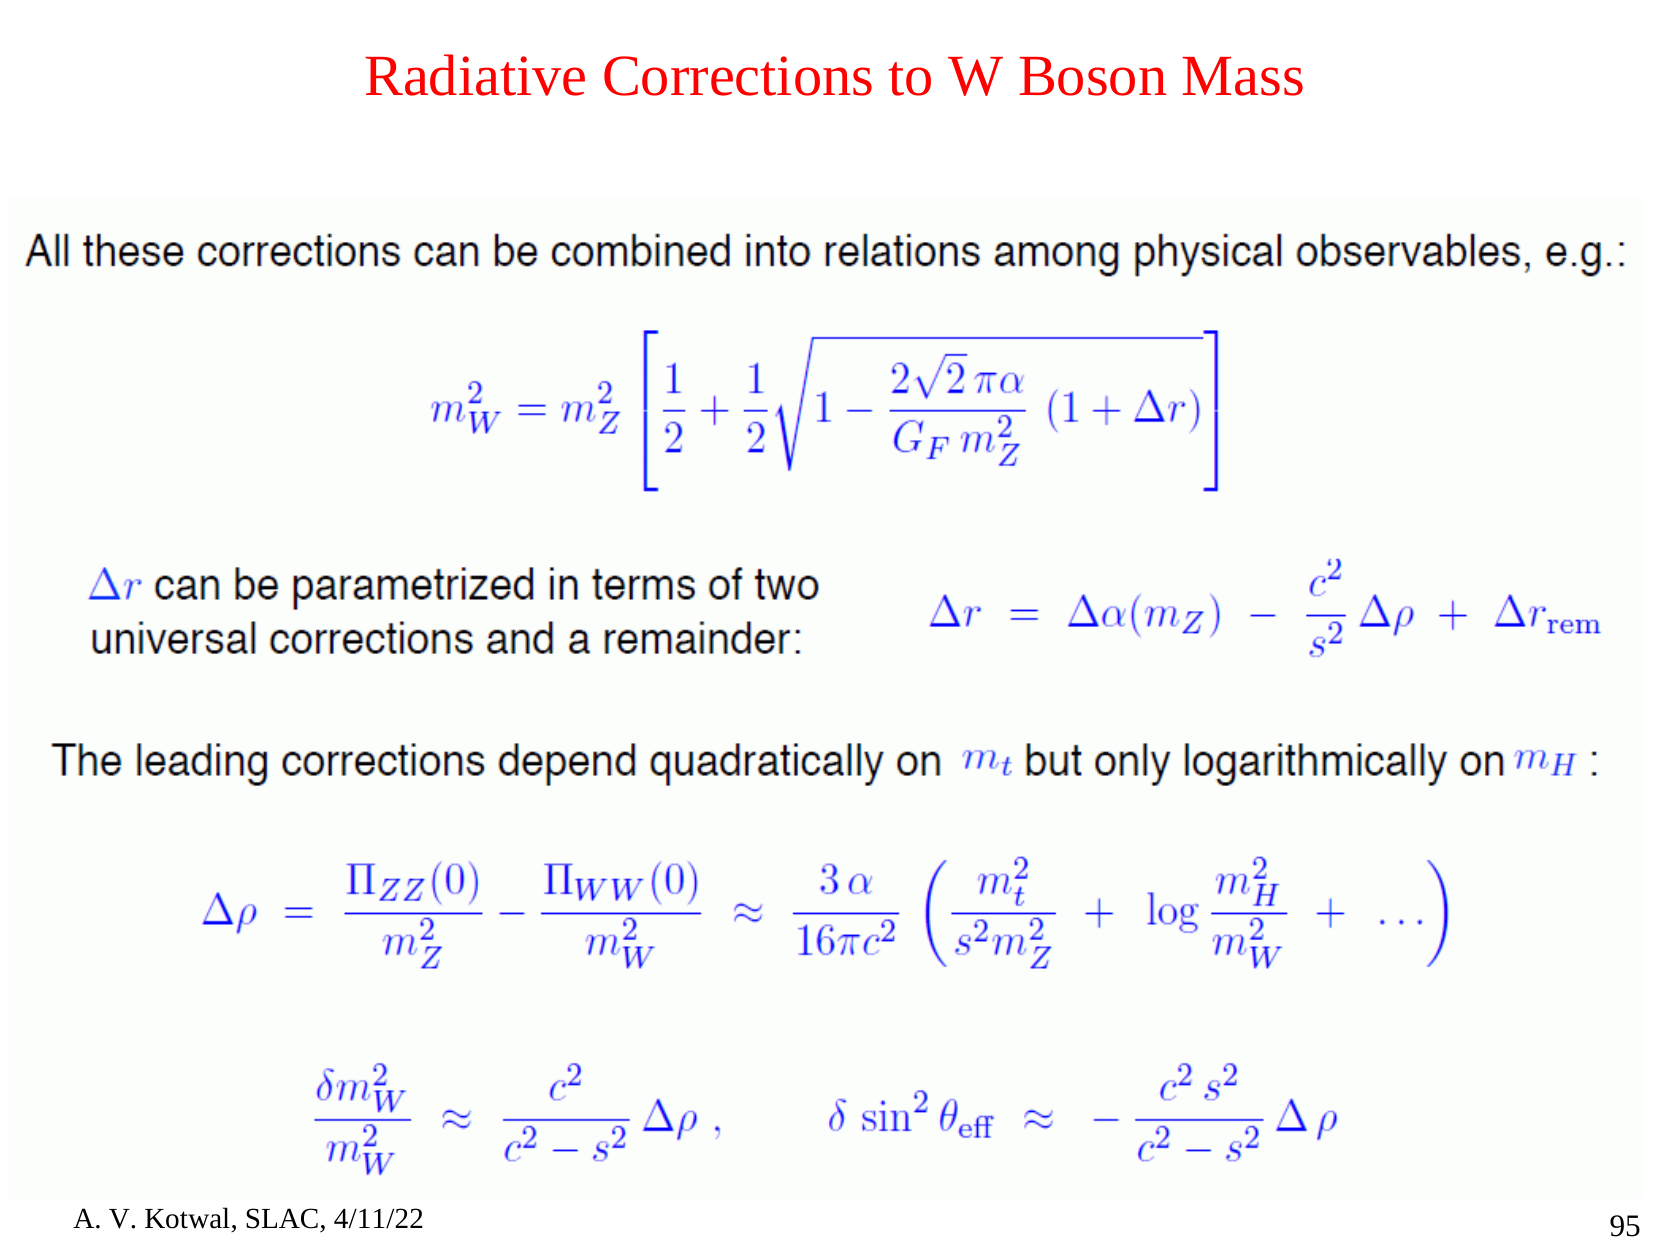

# Radiative Corrections to W Boson Mass
A. V. Kotwal, SLAC, 4/11/22